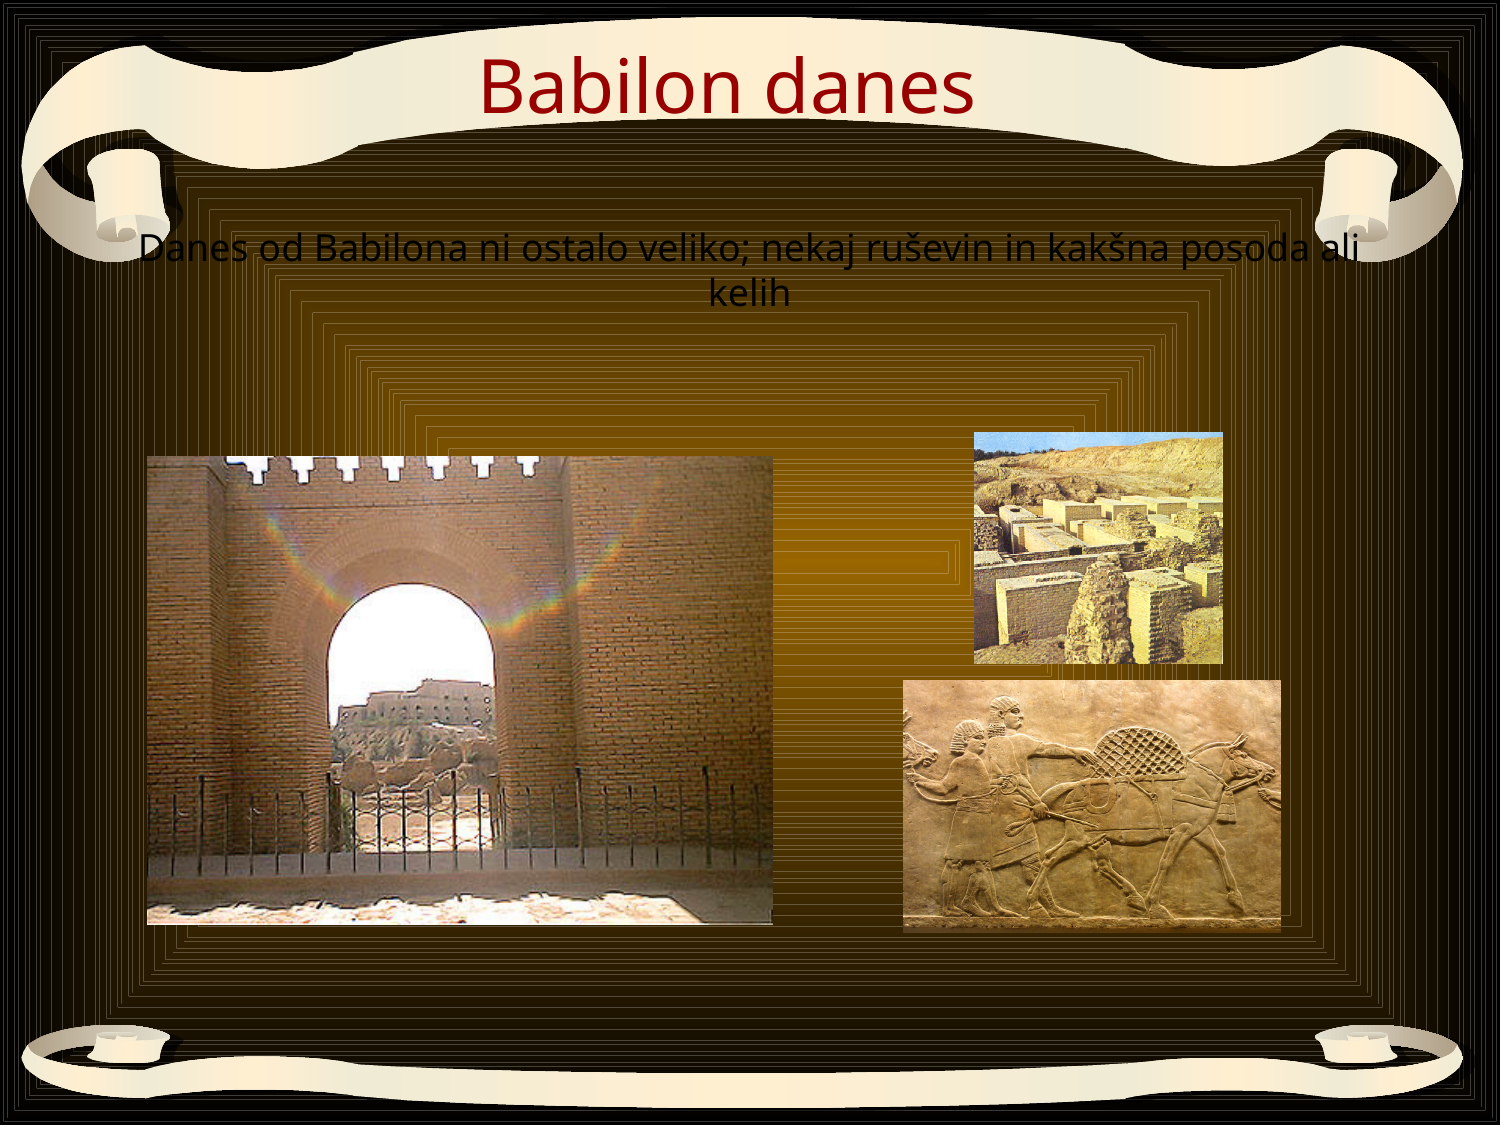

Babilon danes
# Danes od Babilona ni ostalo veliko; nekaj ruševin in kakšna posoda ali kelih